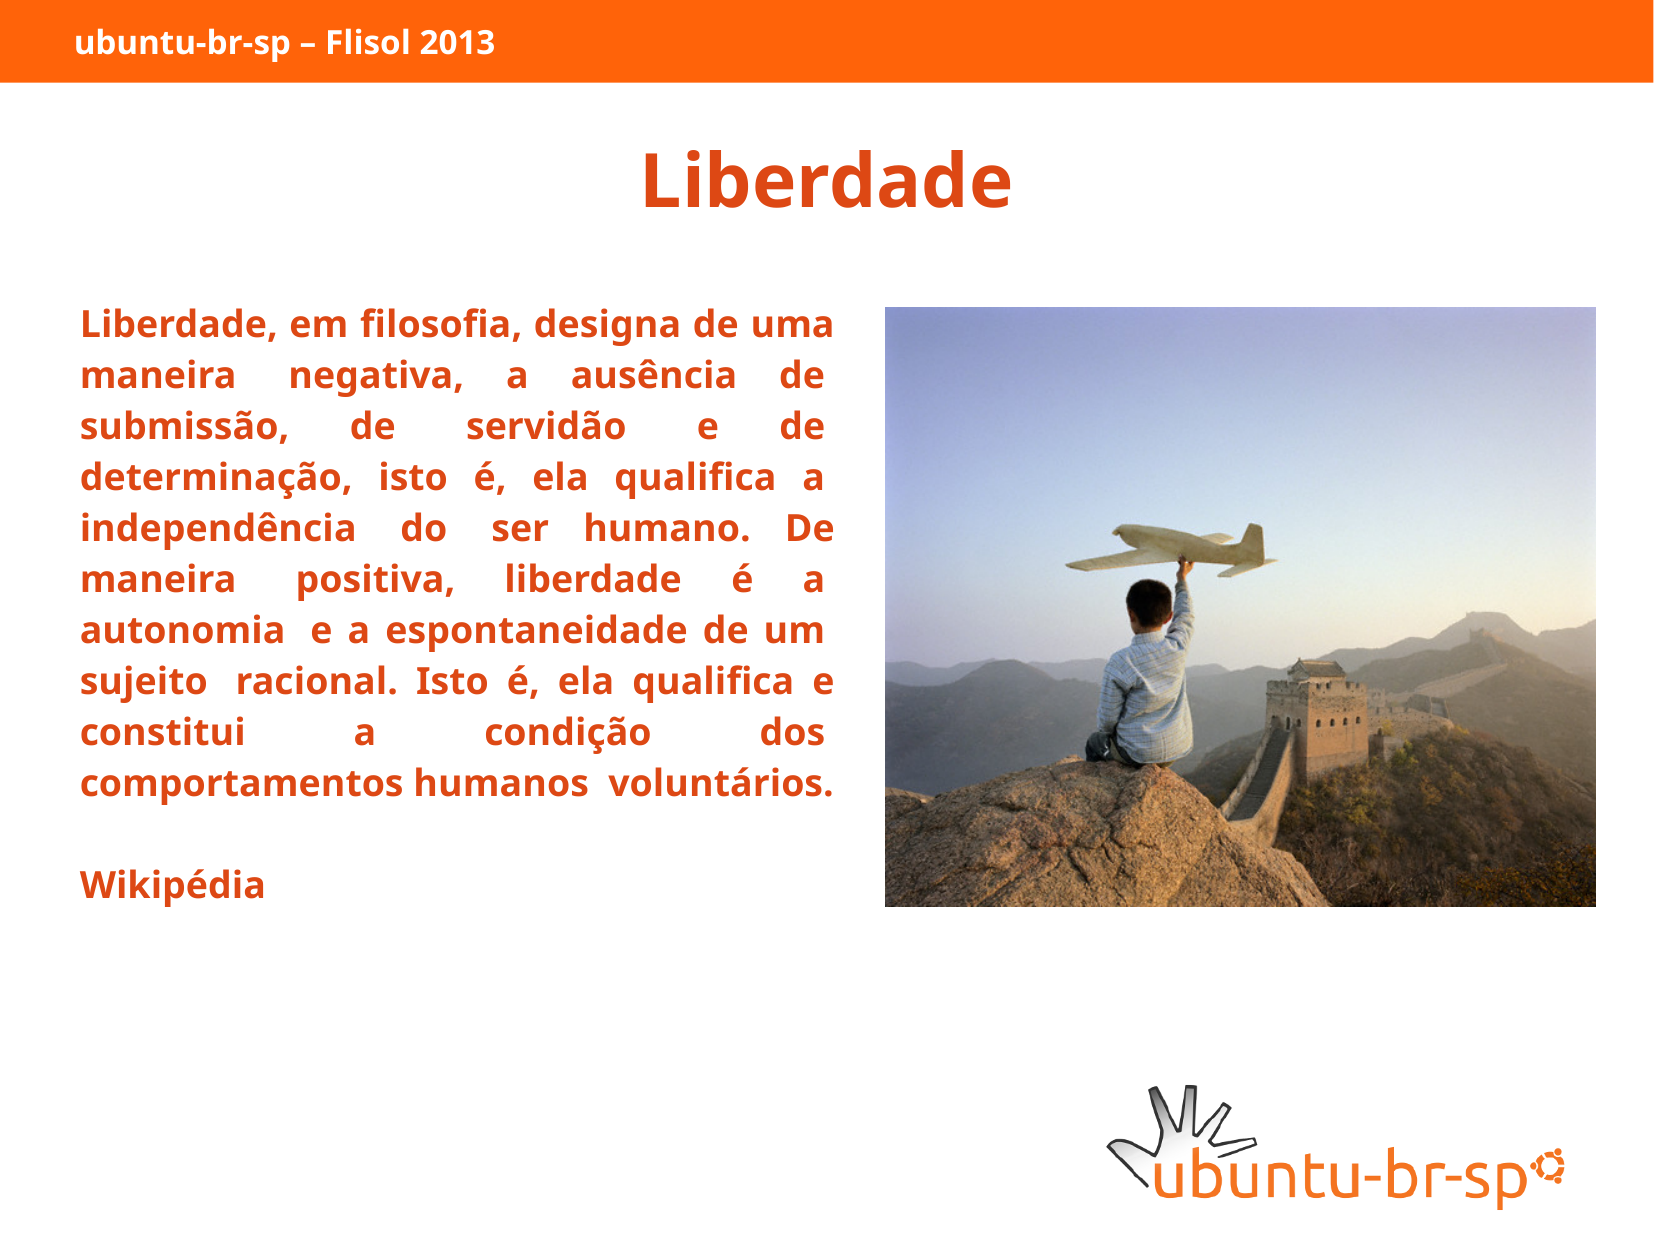

# Liberdade
Liberdade, em filosofia, designa de uma maneira  negativa, a ausência de  submissão, de  servidão  e de  determinação, isto é, ela qualifica a  independência  do  ser humano. De maneira  positiva, liberdade é a  autonomia  e a espontaneidade de um  sujeito  racional. Isto é, ela qualifica e constitui a condição dos  comportamentos humanos  voluntários.
Wikipédia